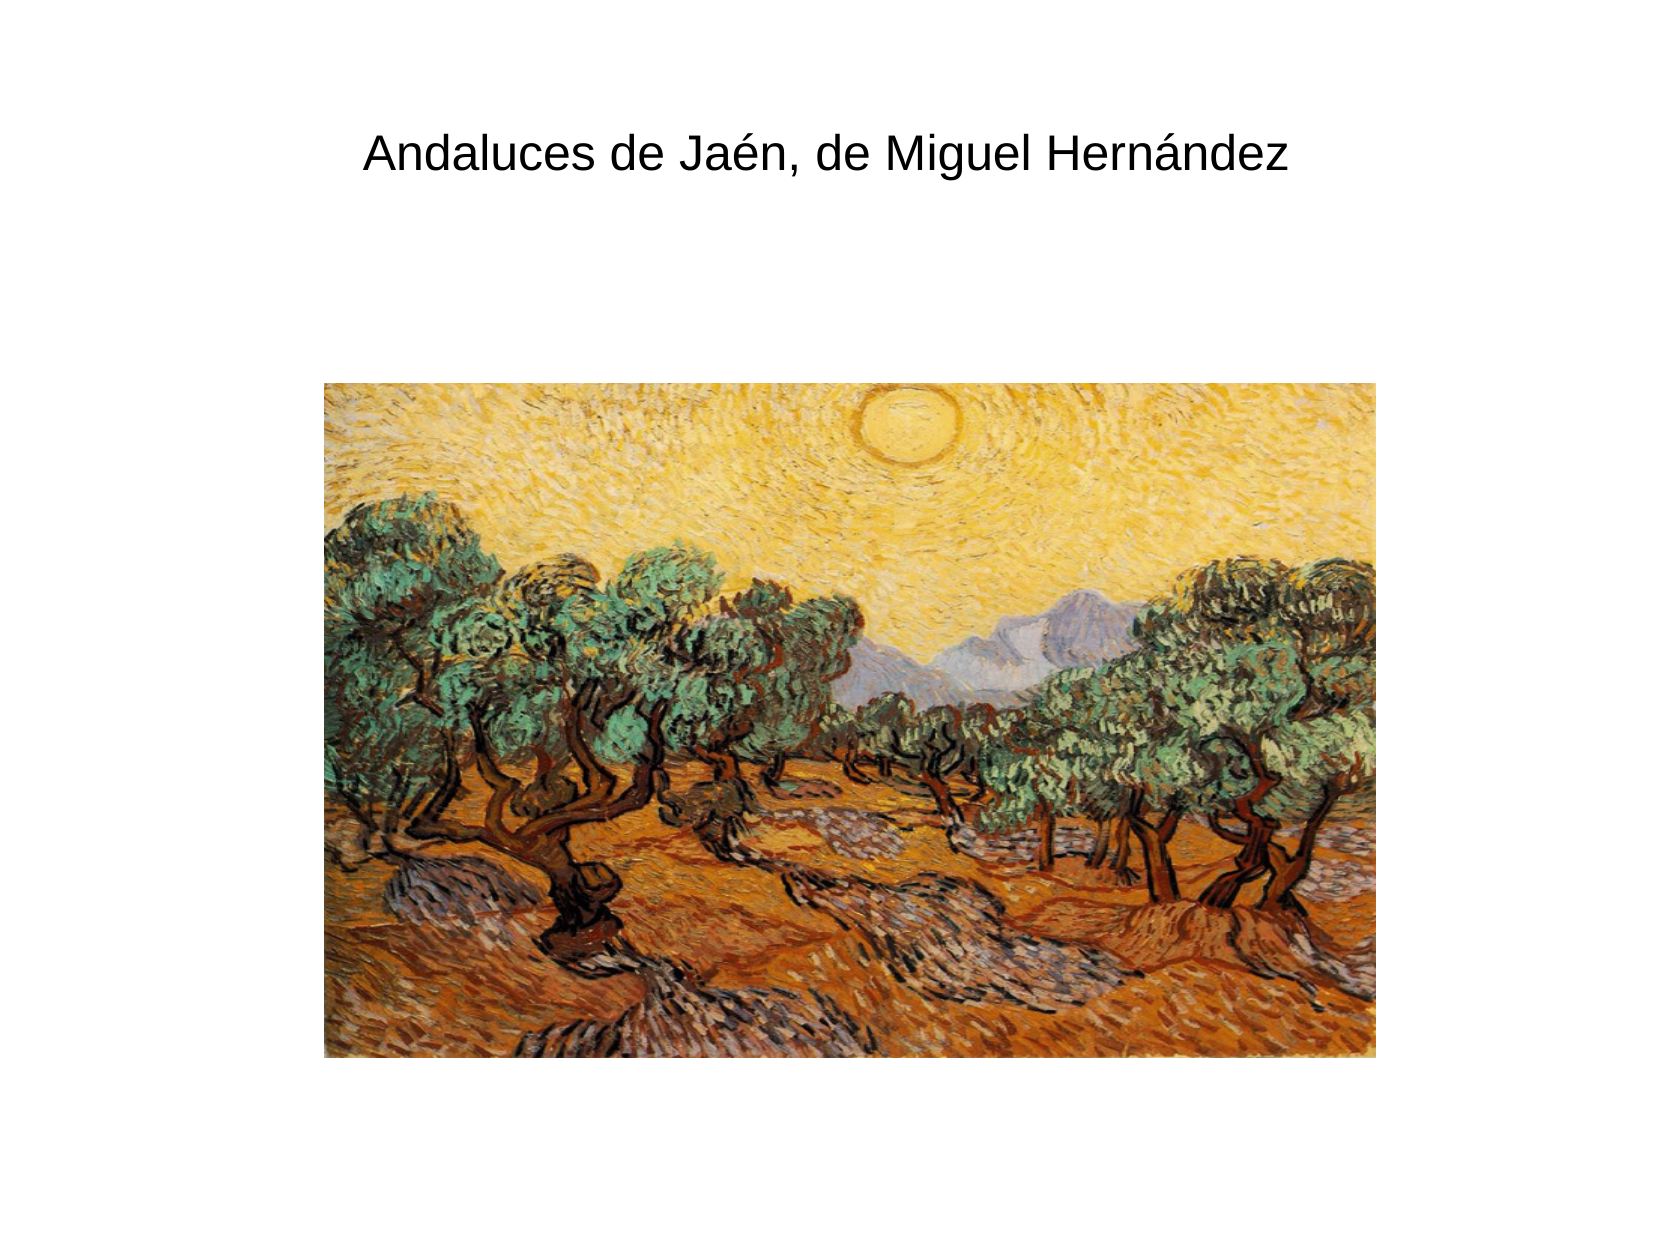

# Andaluces de Jaén, de Miguel Hernández